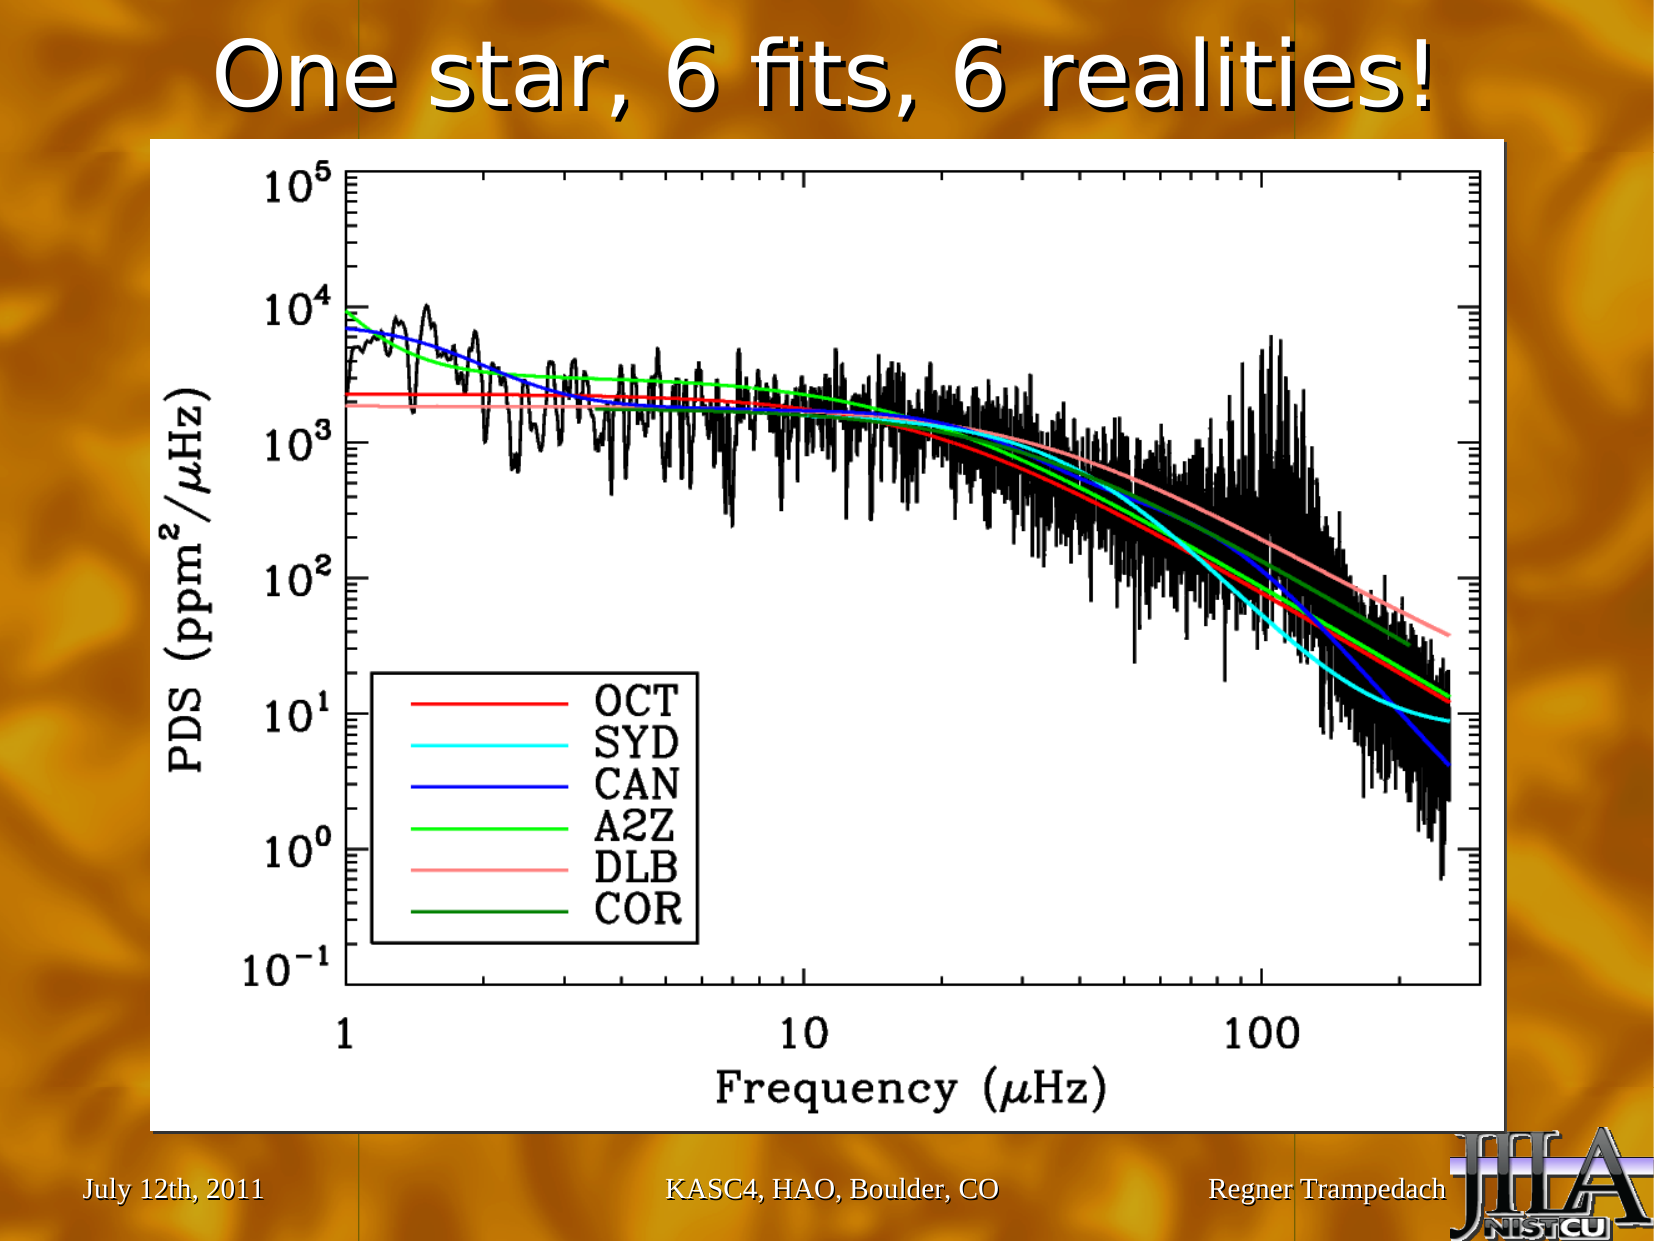

# One star, 6 fits, 6 realities!